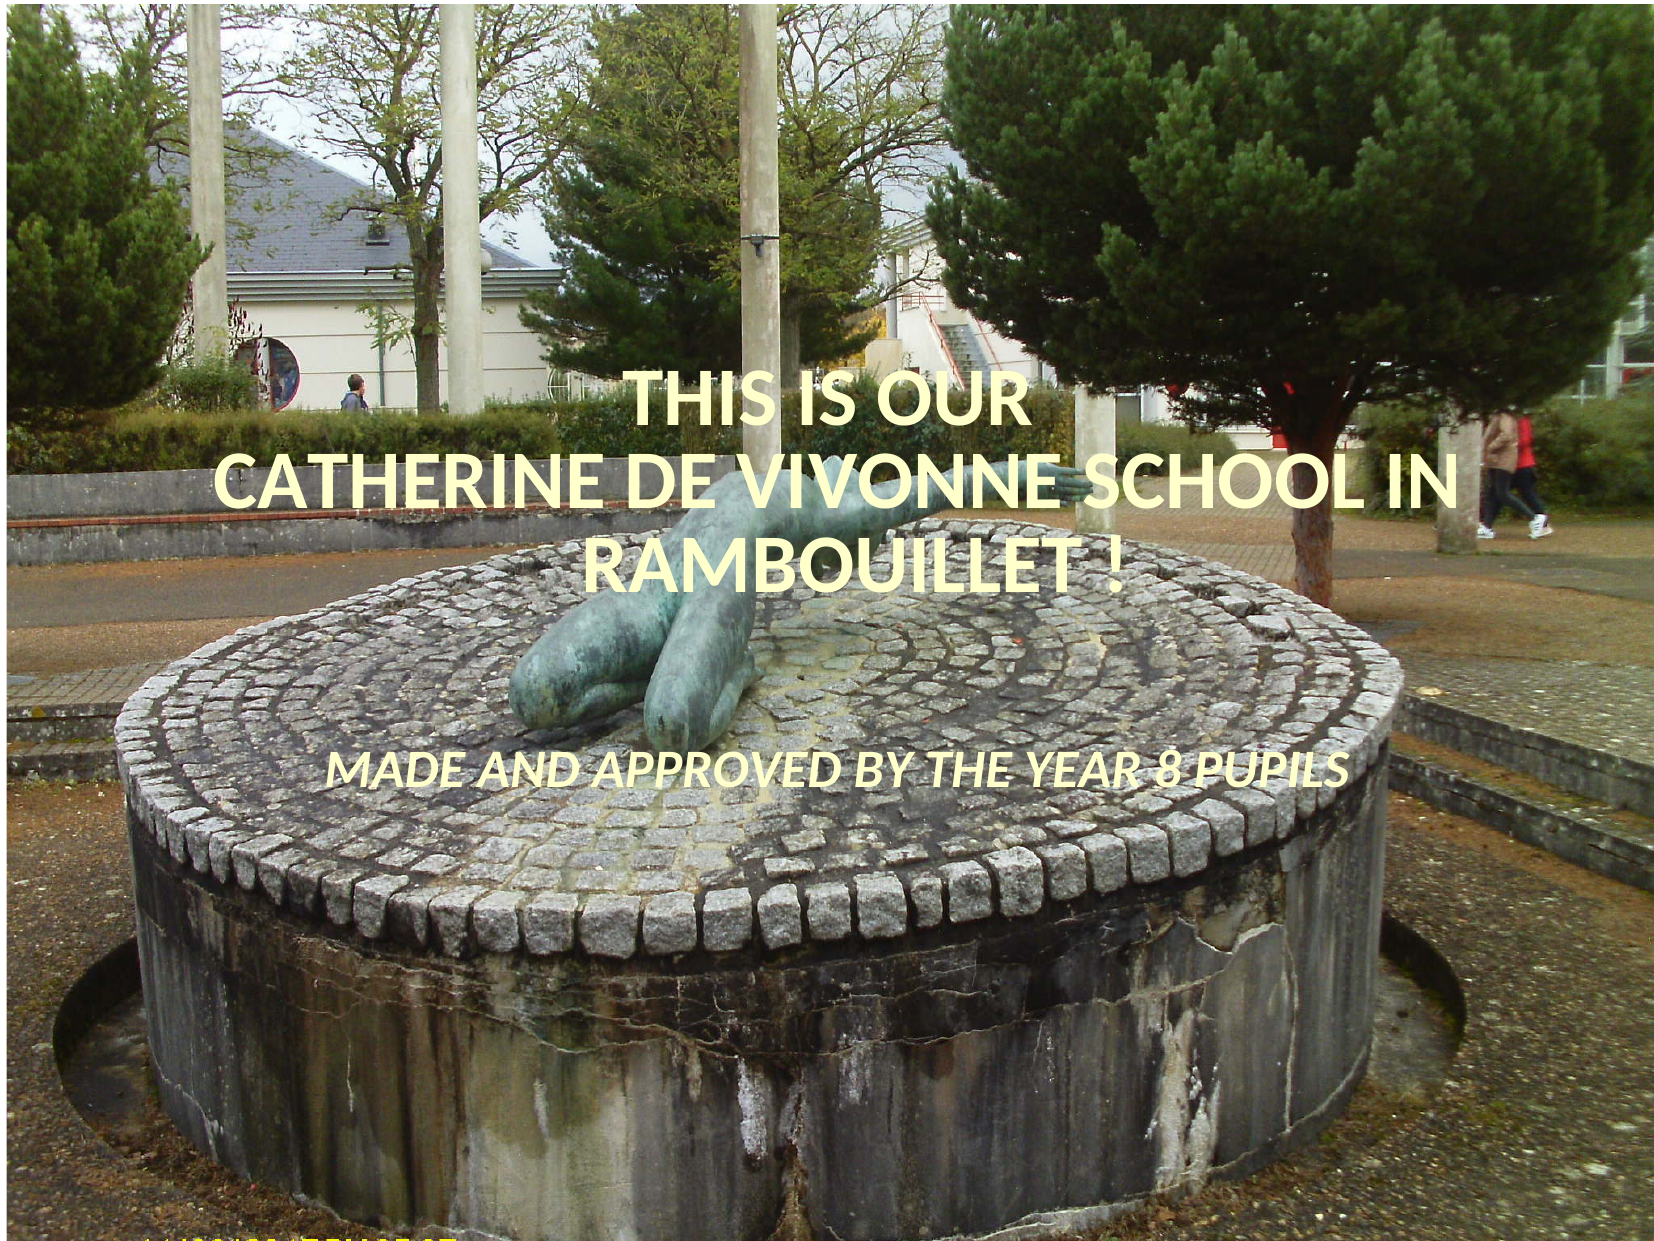

# THIS IS OUR
CATHERINE DE VIVONNE SCHOOL IN RAMBOUILLET !
MADE AND APPROVED BY THE YEAR 8 PUPILS